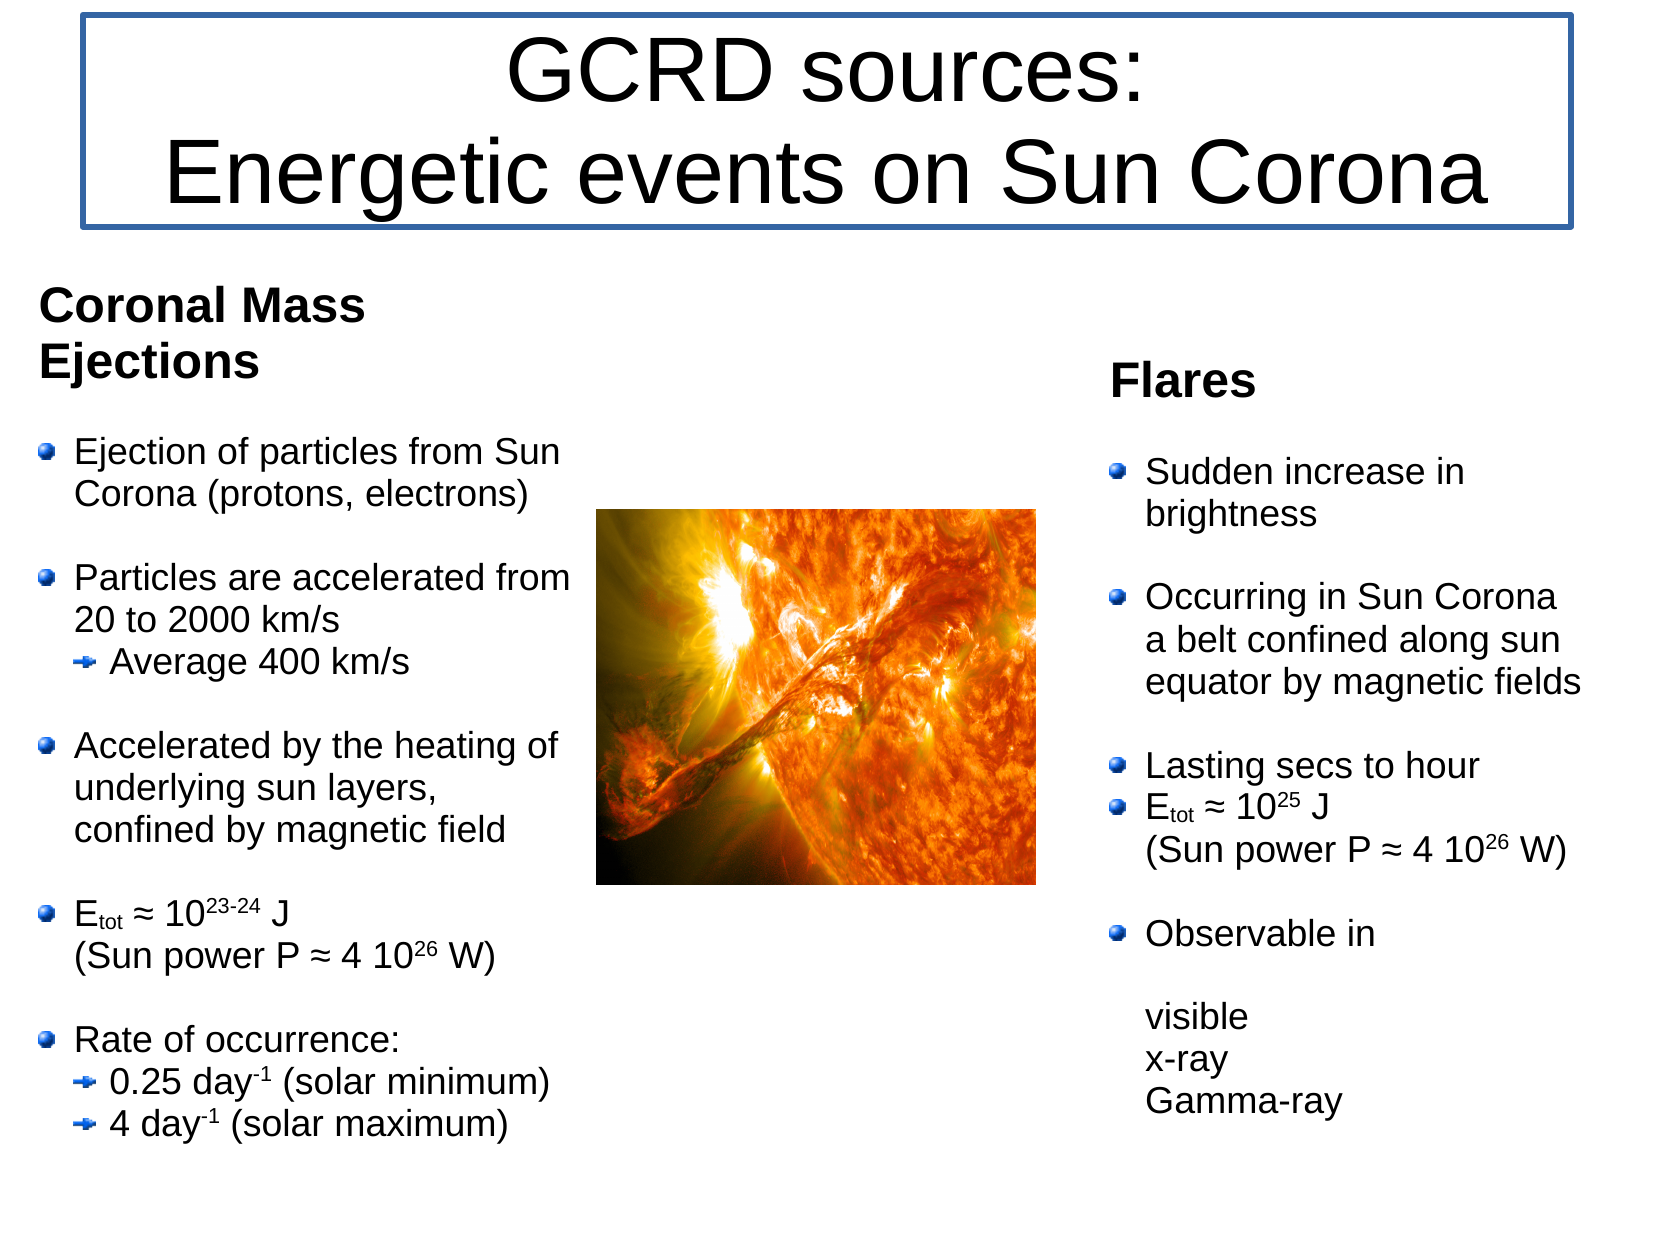

# GCRD sources: Energetic events on Sun Corona
Coronal Mass Ejections
Ejection of particles from Sun Corona (protons, electrons)
Particles are accelerated from 20 to 2000 km/s
Average 400 km/s
Accelerated by the heating of underlying sun layers, confined by magnetic field
Etot ≈ 1023-24 J
(Sun power P ≈ 4 1026 W)
Rate of occurrence:
0.25 day-1 (solar minimum)
4 day-1 (solar maximum)
Flares
Sudden increase in brightness
Occurring in Sun Corona
a belt confined along sun equator by magnetic fields
Lasting secs to hour
Etot ≈ 1025 J
(Sun power P ≈ 4 1026 W)
Observable in
visible
x-ray
Gamma-ray